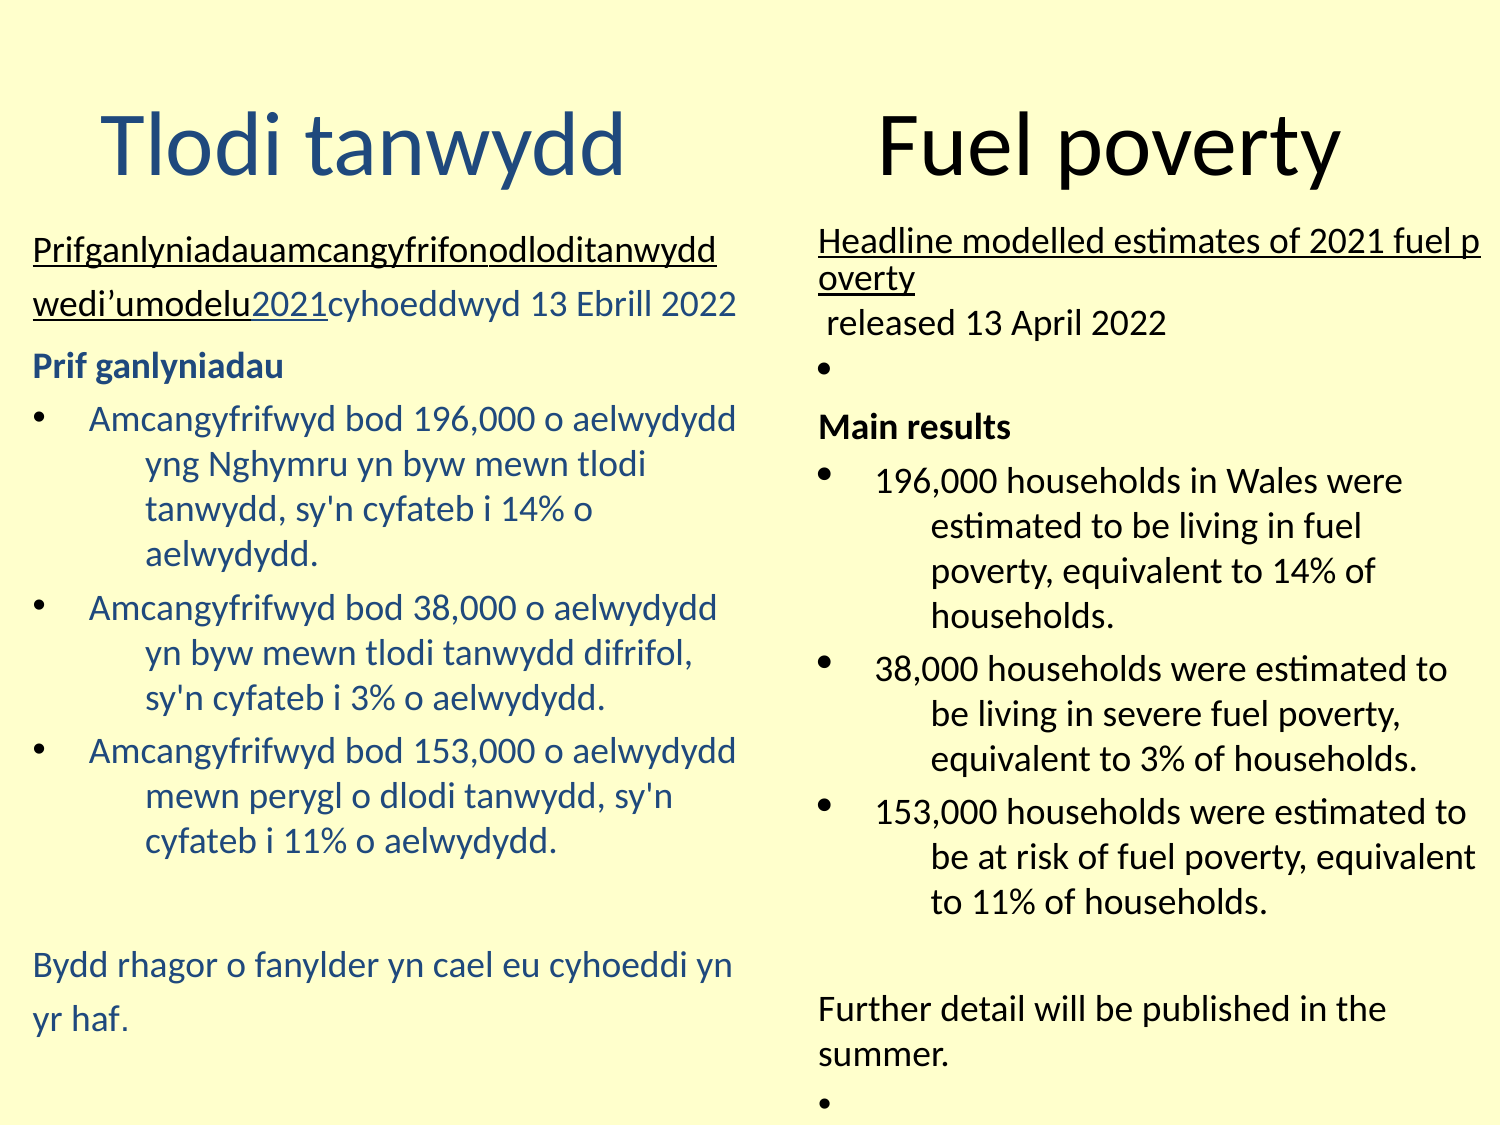

# Tlodi tanwydd Fuel poverty
Prifganlyniadauamcangyfrifonodloditanwyddwedi’umodelu2021cyhoeddwyd 13 Ebrill 2022
Prif ganlyniadau
Amcangyfrifwyd bod 196,000 o aelwydydd yng Nghymru yn byw mewn tlodi tanwydd, sy'n cyfateb i 14% o aelwydydd.
Amcangyfrifwyd bod 38,000 o aelwydydd yn byw mewn tlodi tanwydd difrifol, sy'n cyfateb i 3% o aelwydydd.
Amcangyfrifwyd bod 153,000 o aelwydydd mewn perygl o dlodi tanwydd, sy'n cyfateb i 11% o aelwydydd.
Bydd rhagor o fanylder yn cael eu cyhoeddi yn yr haf.
Headline modelled estimates of 2021 fuel poverty released 13 April 2022
Main results
196,000 households in Wales were estimated to be living in fuel poverty, equivalent to 14% of households.
38,000 households were estimated to be living in severe fuel poverty, equivalent to 3% of households.
153,000 households were estimated to be at risk of fuel poverty, equivalent to 11% of households.
Further detail will be published in the summer.